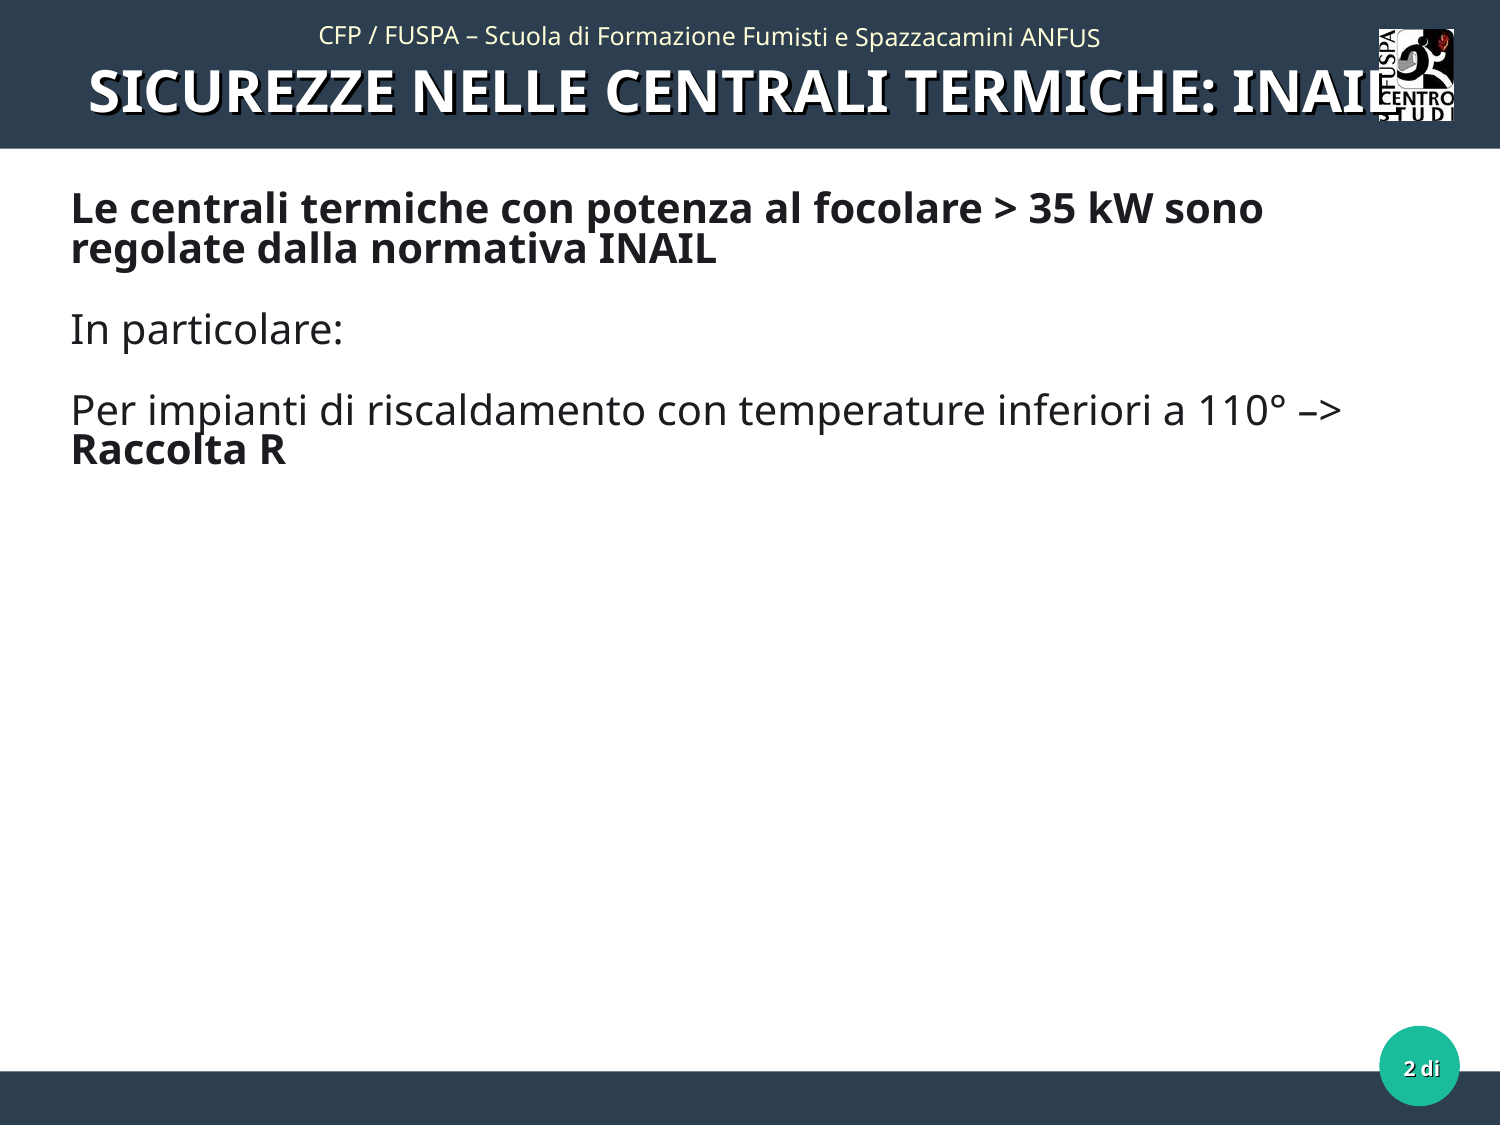

# Le centrali termiche con potenza al focolare > 35 kW sono regolate dalla normativa INAIL
In particolare:
Per impianti di riscaldamento con temperature inferiori a 110° –> Raccolta R